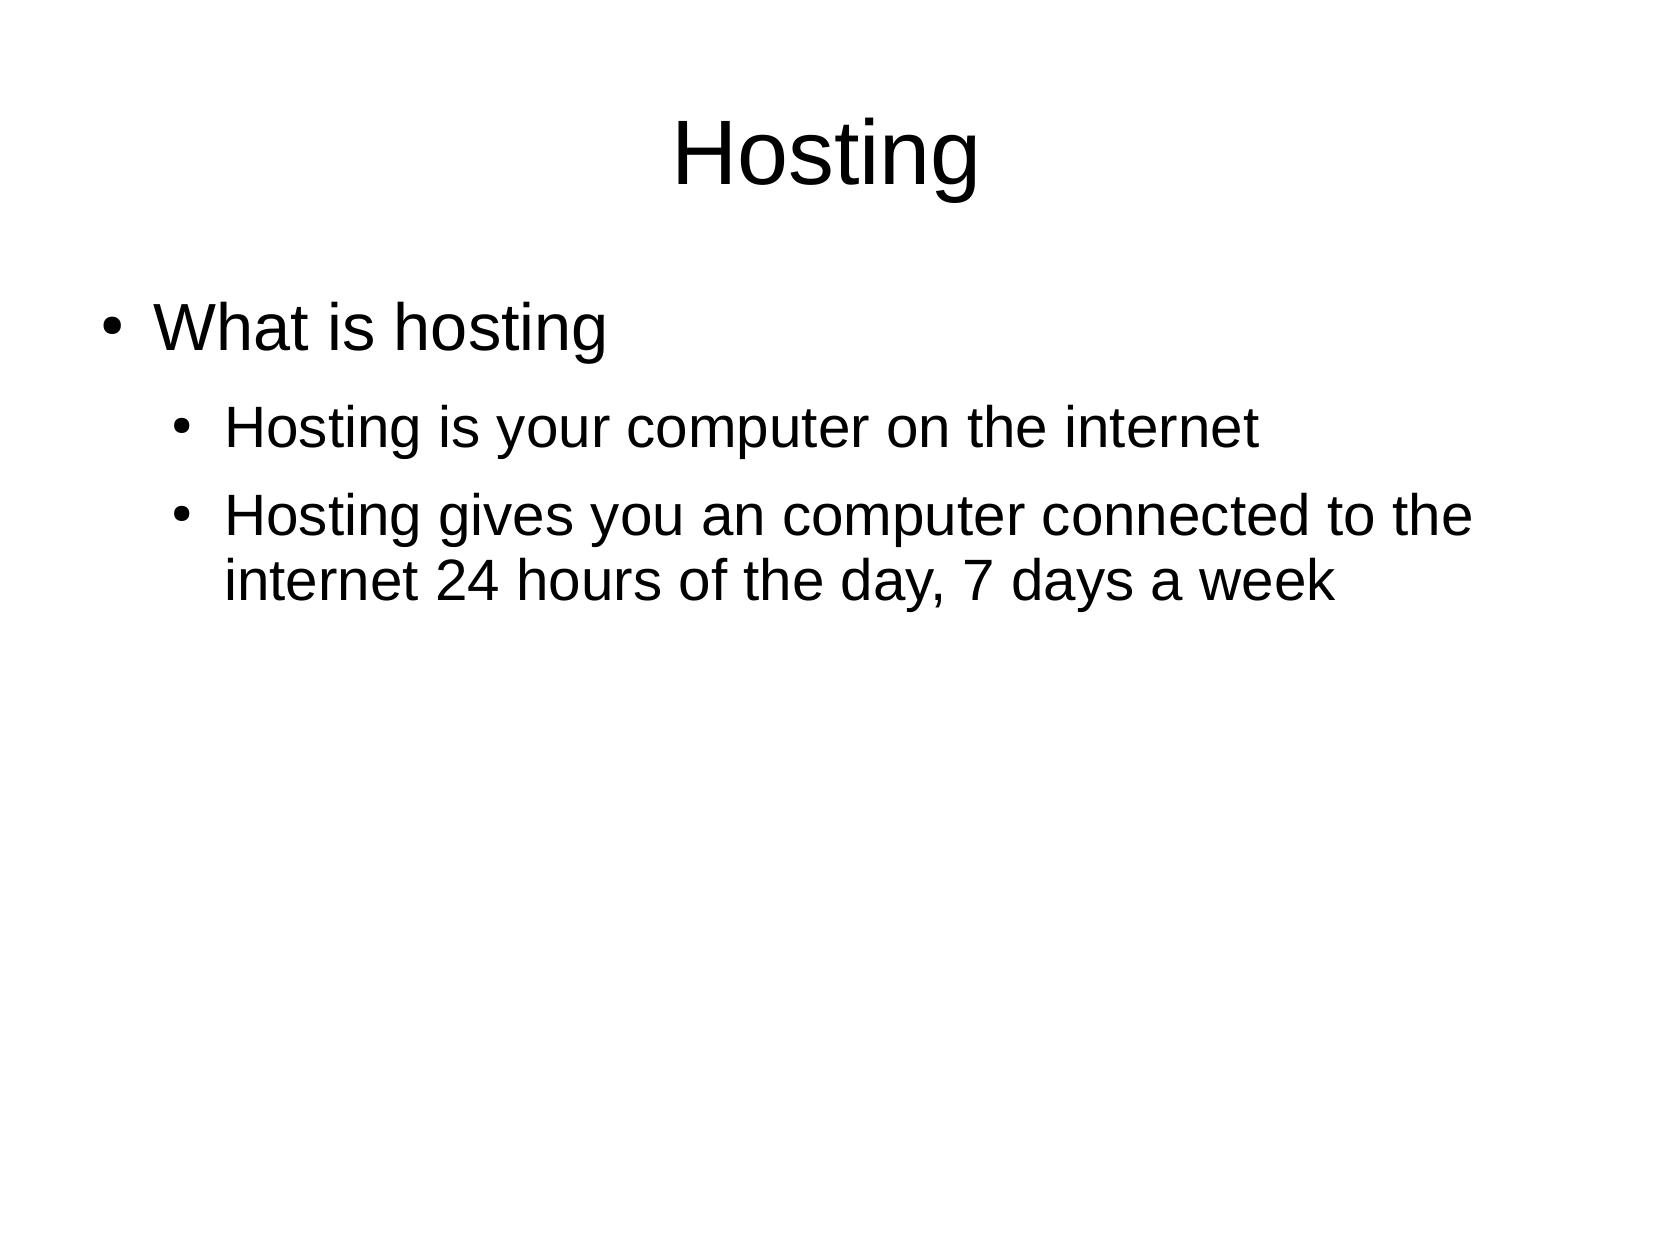

# Hosting
What is hosting
Hosting is your computer on the internet
Hosting gives you an computer connected to the internet 24 hours of the day, 7 days a week